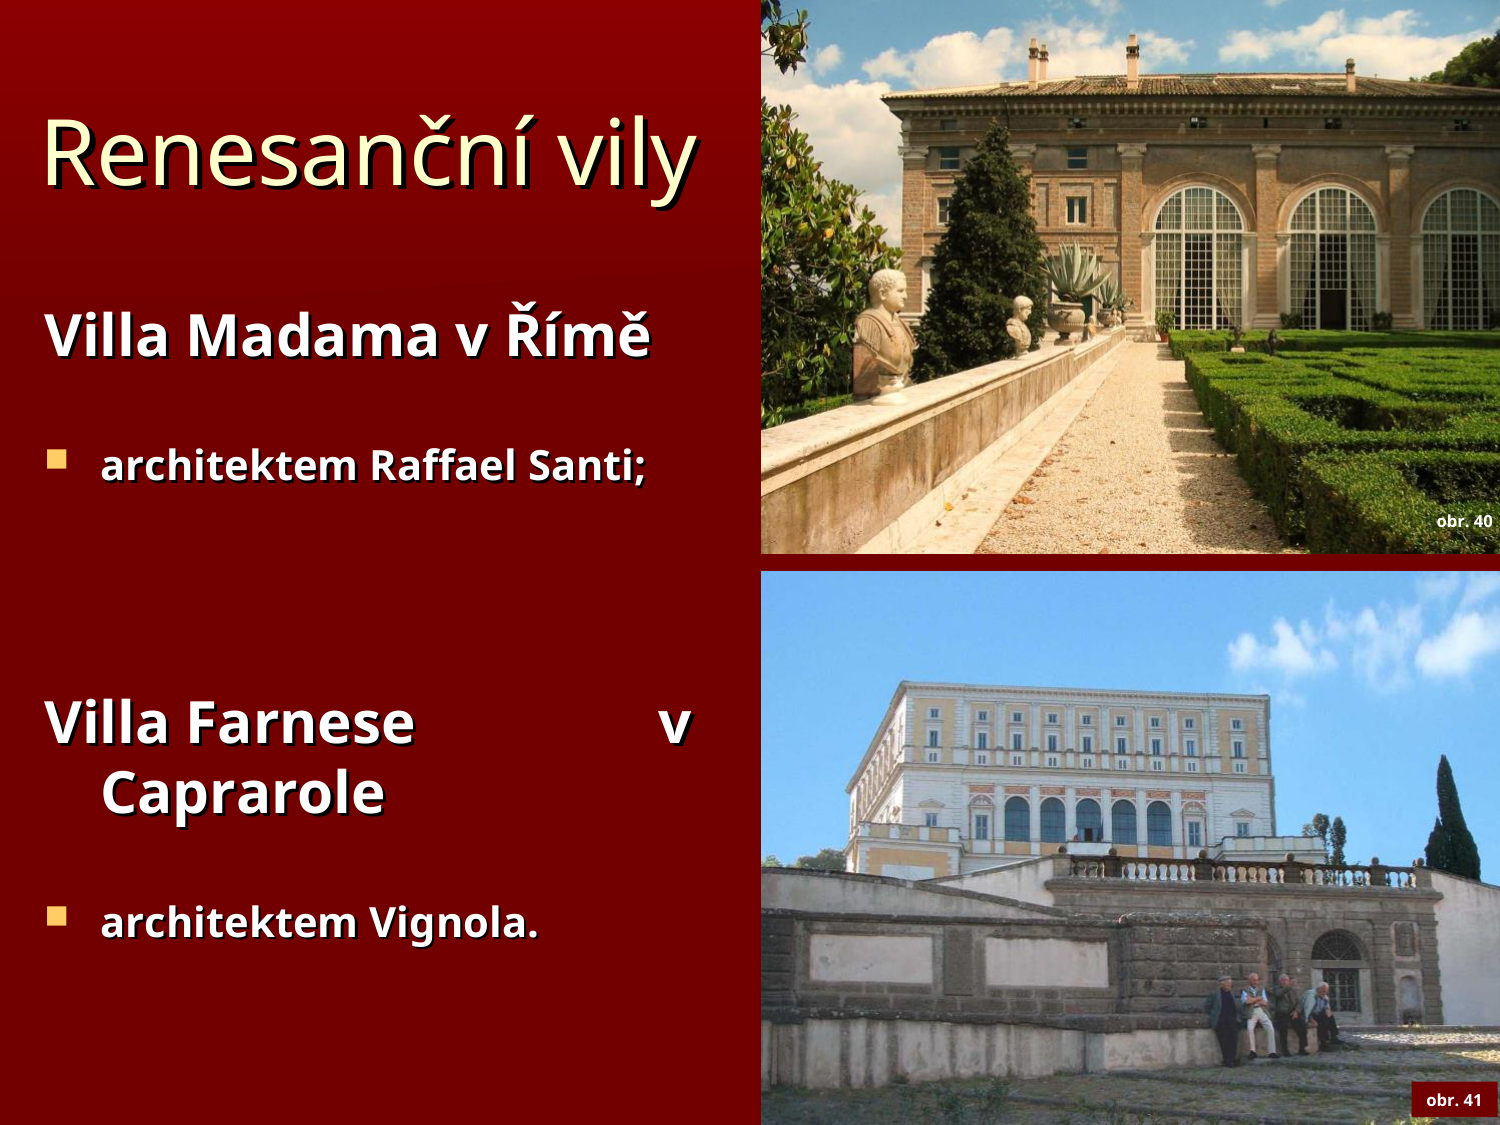

# Renesanční vily
Villa Madama v Římě
architektem Raffael Santi;
Villa Farnese v Caprarole
architektem Vignola.
obr. 40
obr. 41